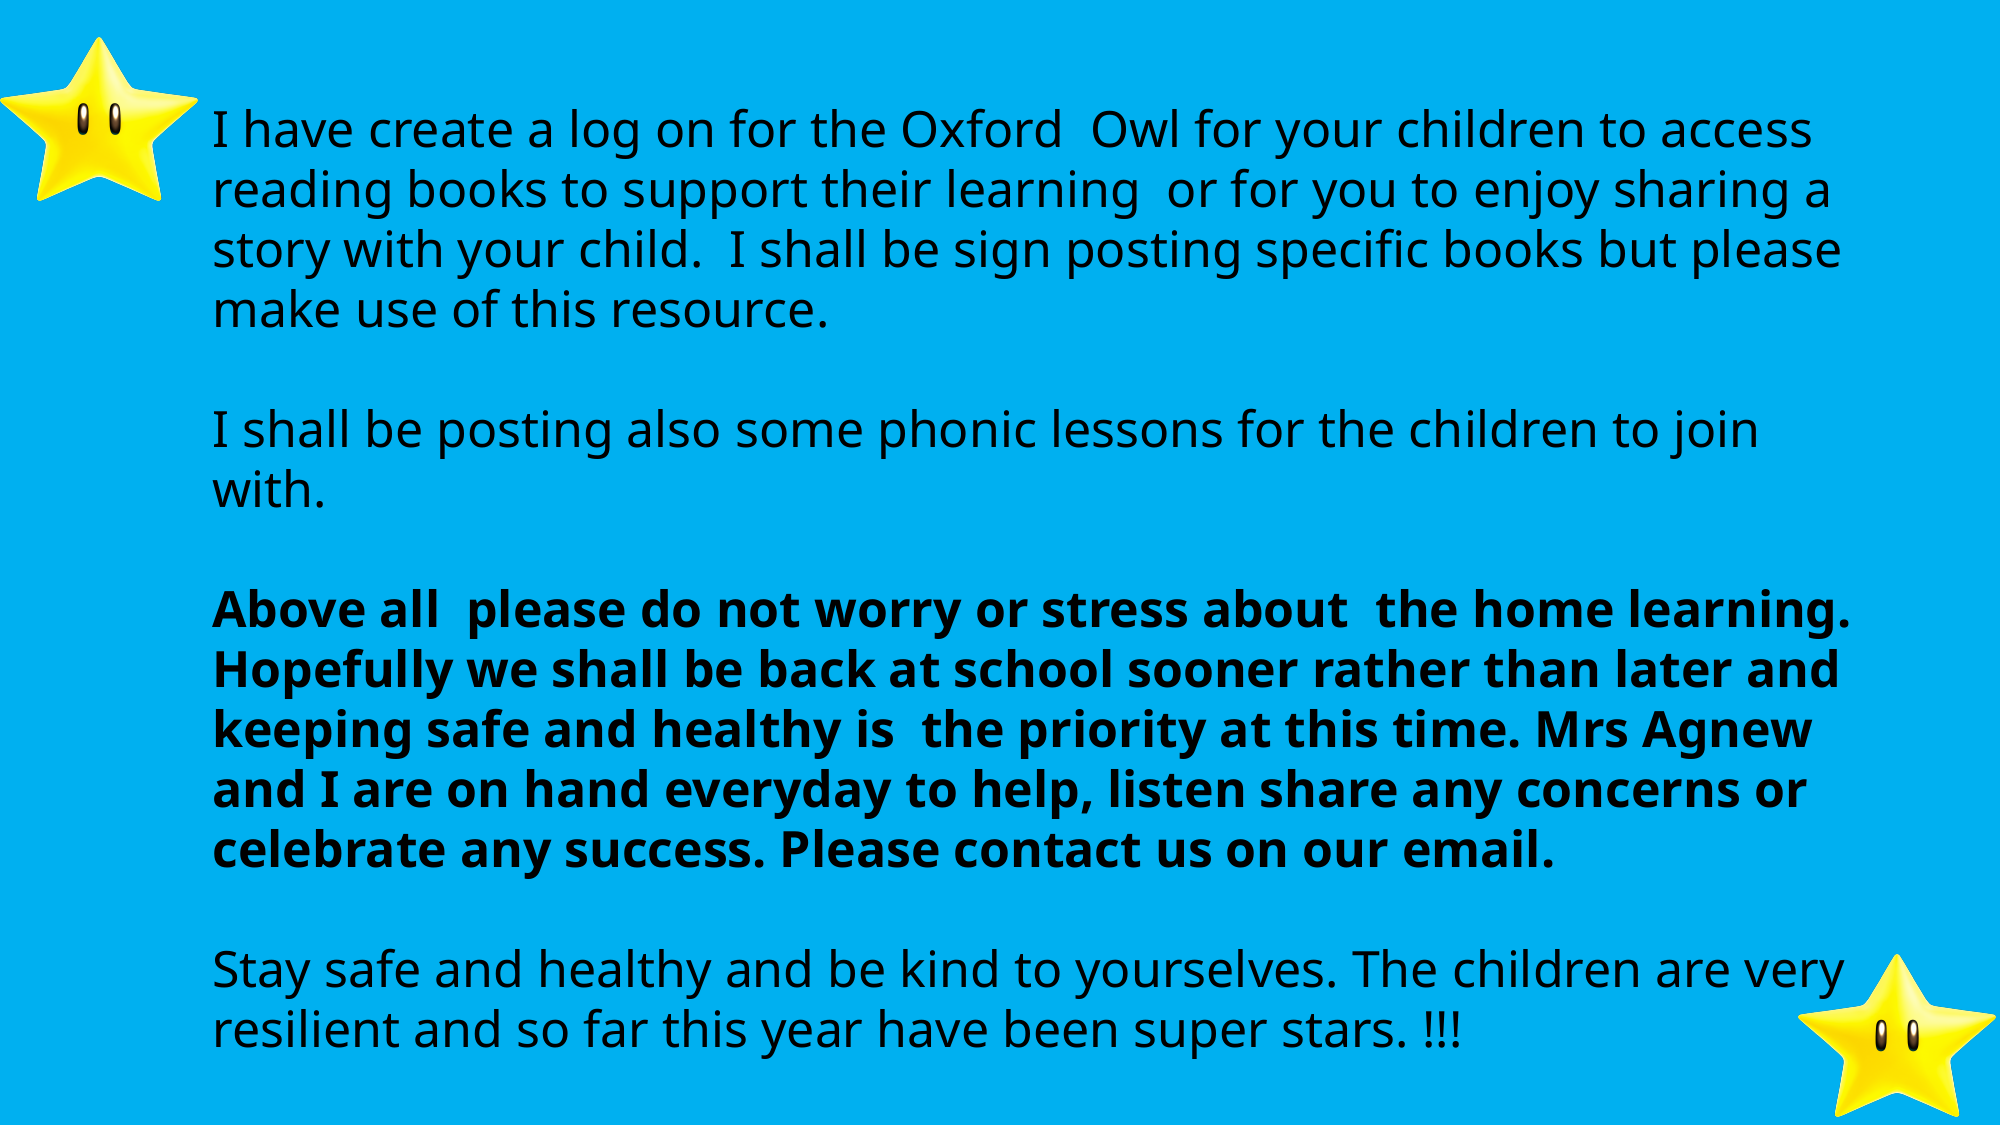

I have create a log on for the Oxford Owl for your children to access reading books to support their learning or for you to enjoy sharing a story with your child. I shall be sign posting specific books but please make use of this resource.
I shall be posting also some phonic lessons for the children to join with.
Above all please do not worry or stress about the home learning. Hopefully we shall be back at school sooner rather than later and keeping safe and healthy is the priority at this time. Mrs Agnew and I are on hand everyday to help, listen share any concerns or celebrate any success. Please contact us on our email.
Stay safe and healthy and be kind to yourselves. The children are very resilient and so far this year have been super stars. !!!
This Photo by Unknown Author is licensed under CC BY-SA